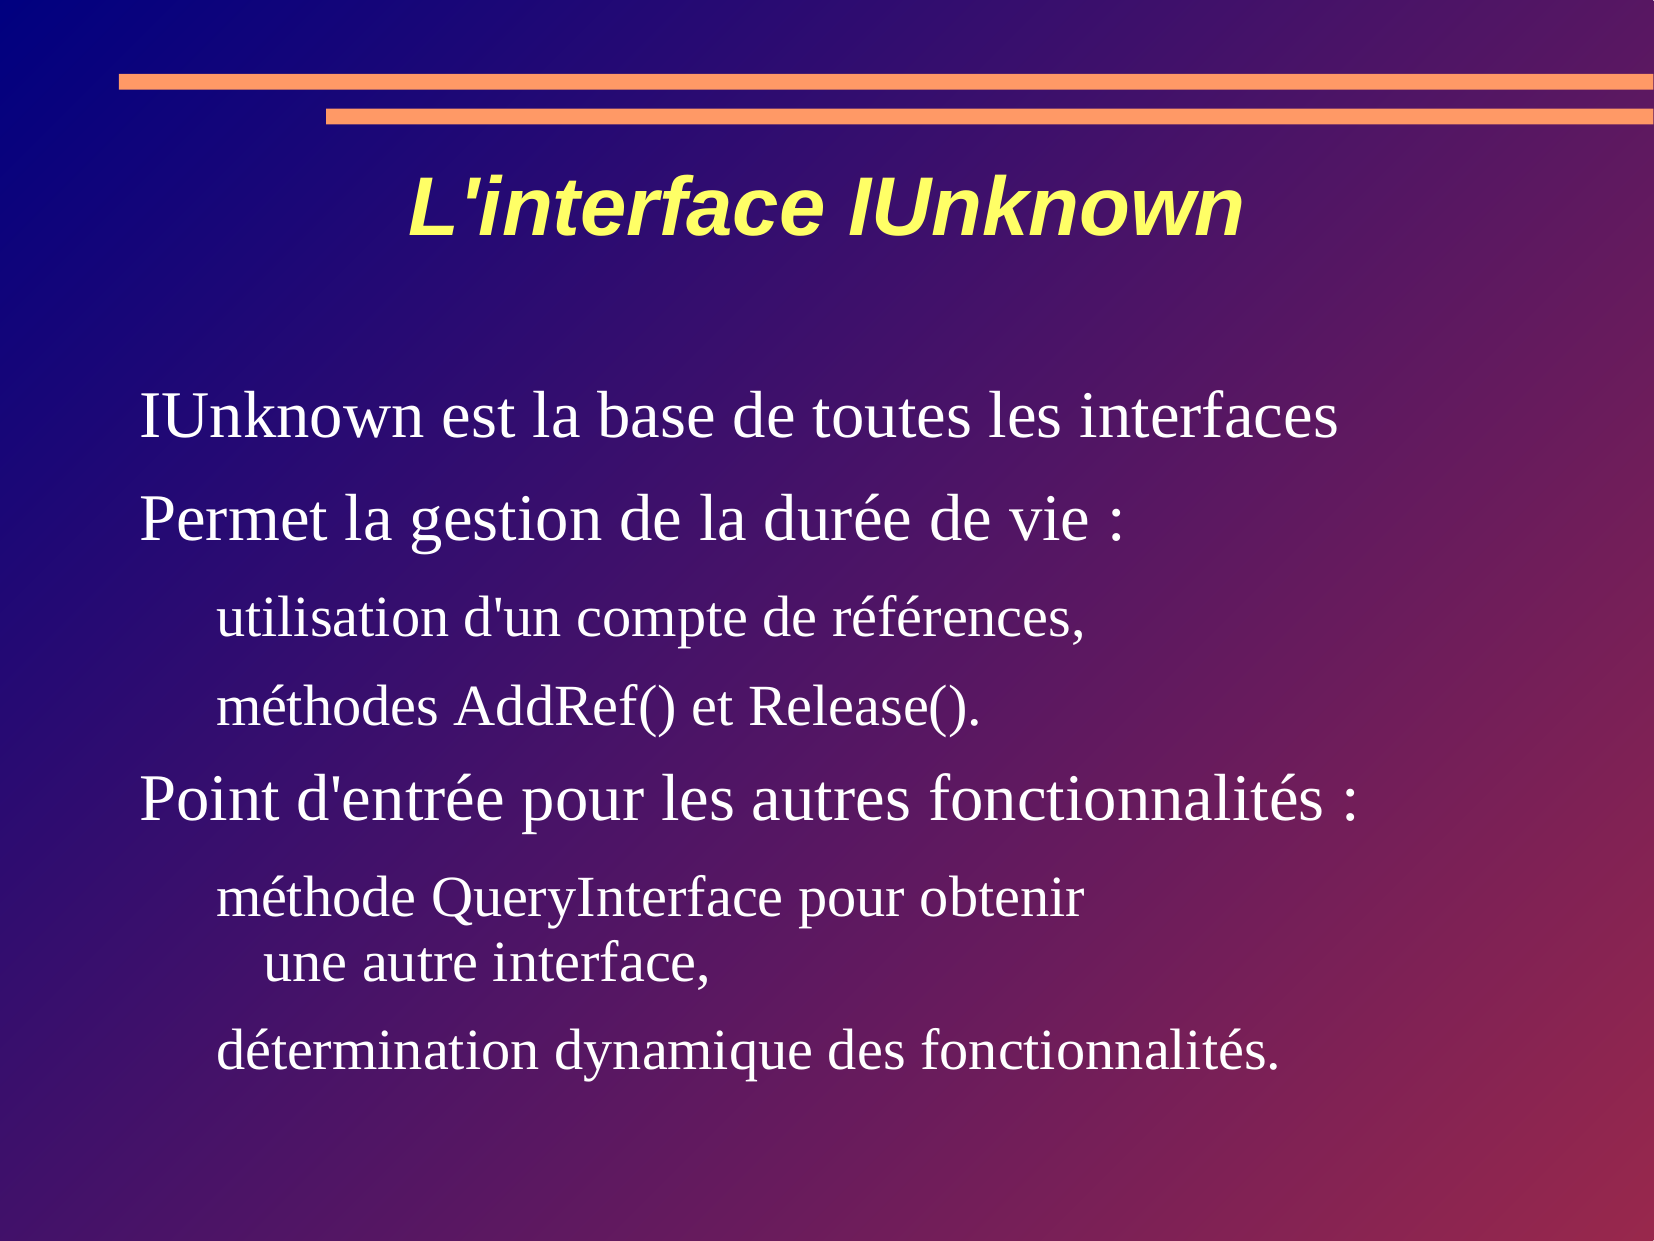

# L'interface IUnknown
IUnknown est la base de toutes les interfaces
Permet la gestion de la durée de vie :
utilisation d'un compte de références,
méthodes AddRef() et Release().
Point d'entrée pour les autres fonctionnalités :
méthode QueryInterface pour obtenir
une autre interface,
détermination dynamique des fonctionnalités.